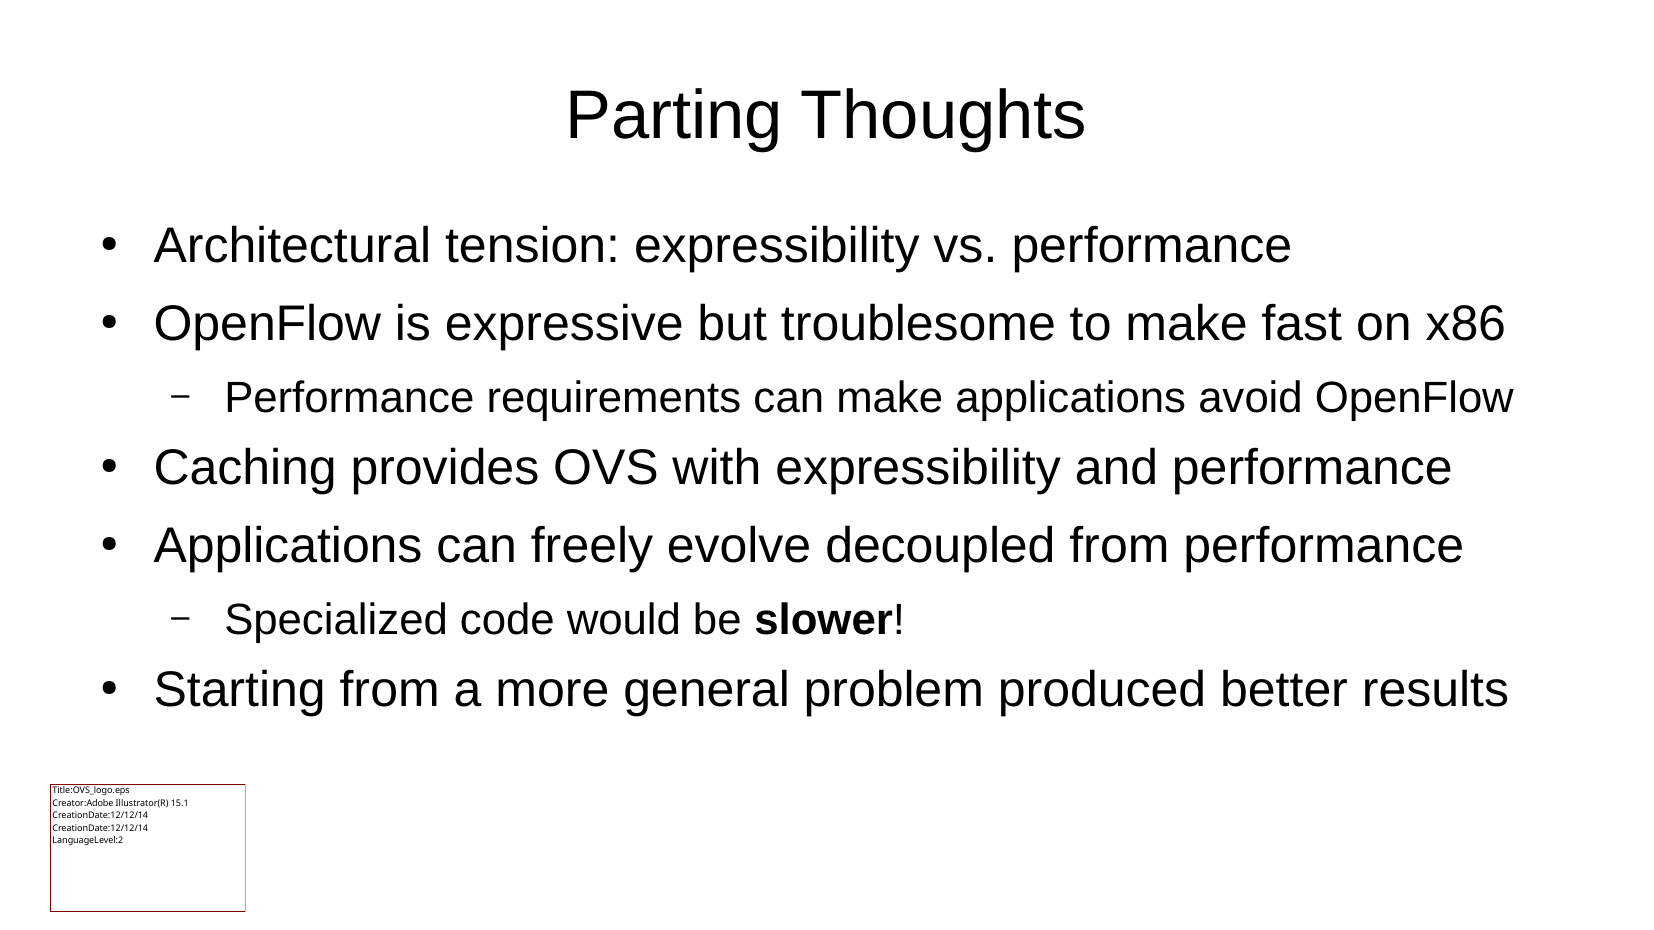

# Parting Thoughts
Architectural tension: expressibility vs. performance
OpenFlow is expressive but troublesome to make fast on x86
Performance requirements can make applications avoid OpenFlow
Caching provides OVS with expressibility and performance
Applications can freely evolve decoupled from performance
Specialized code would be slower!
Starting from a more general problem produced better results